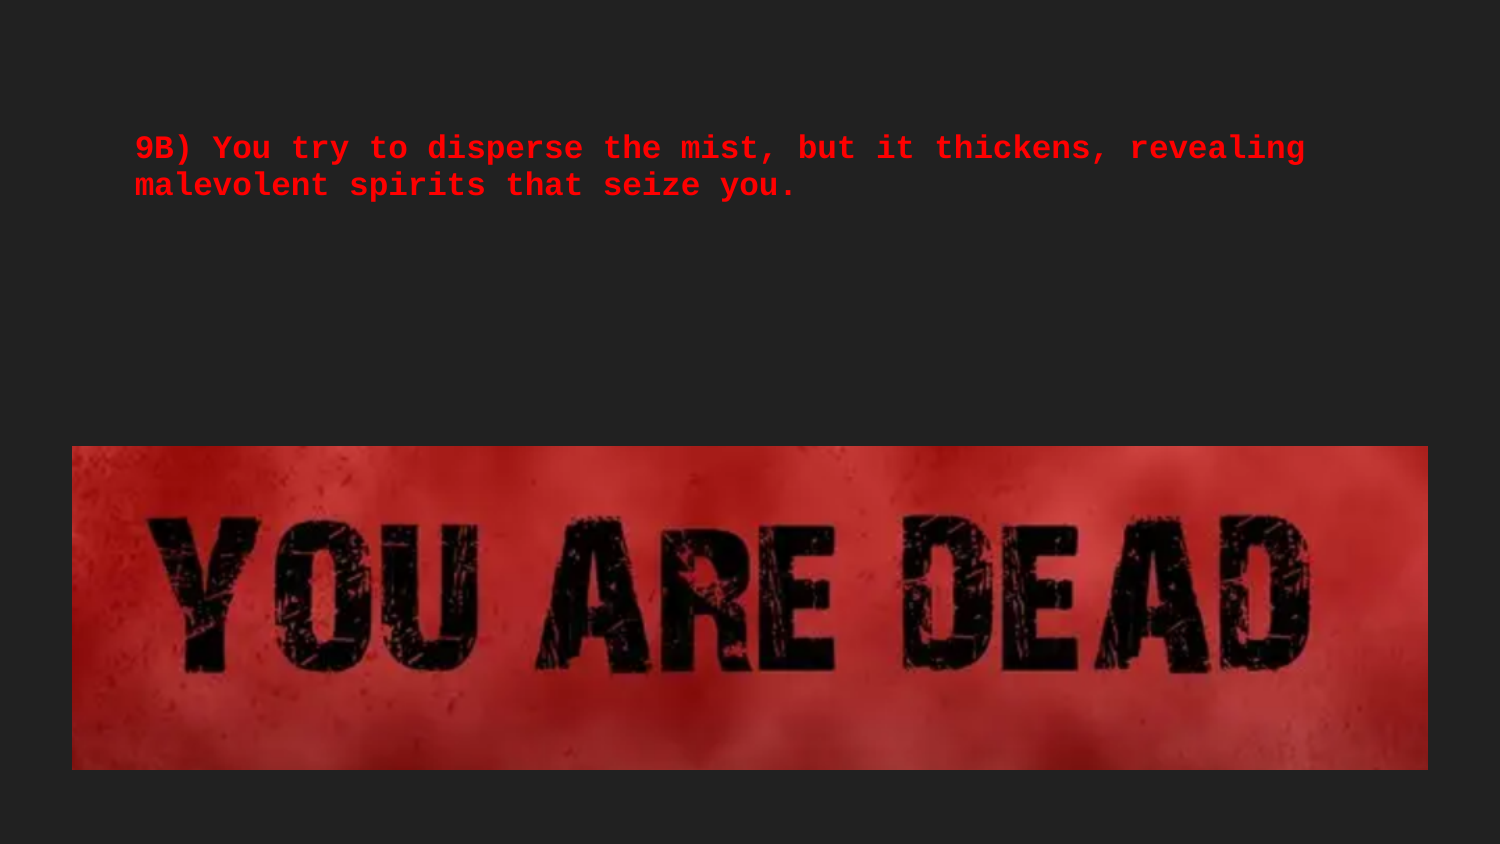

# 9B) You try to disperse the mist, but it thickens, revealing malevolent spirits that seize you.